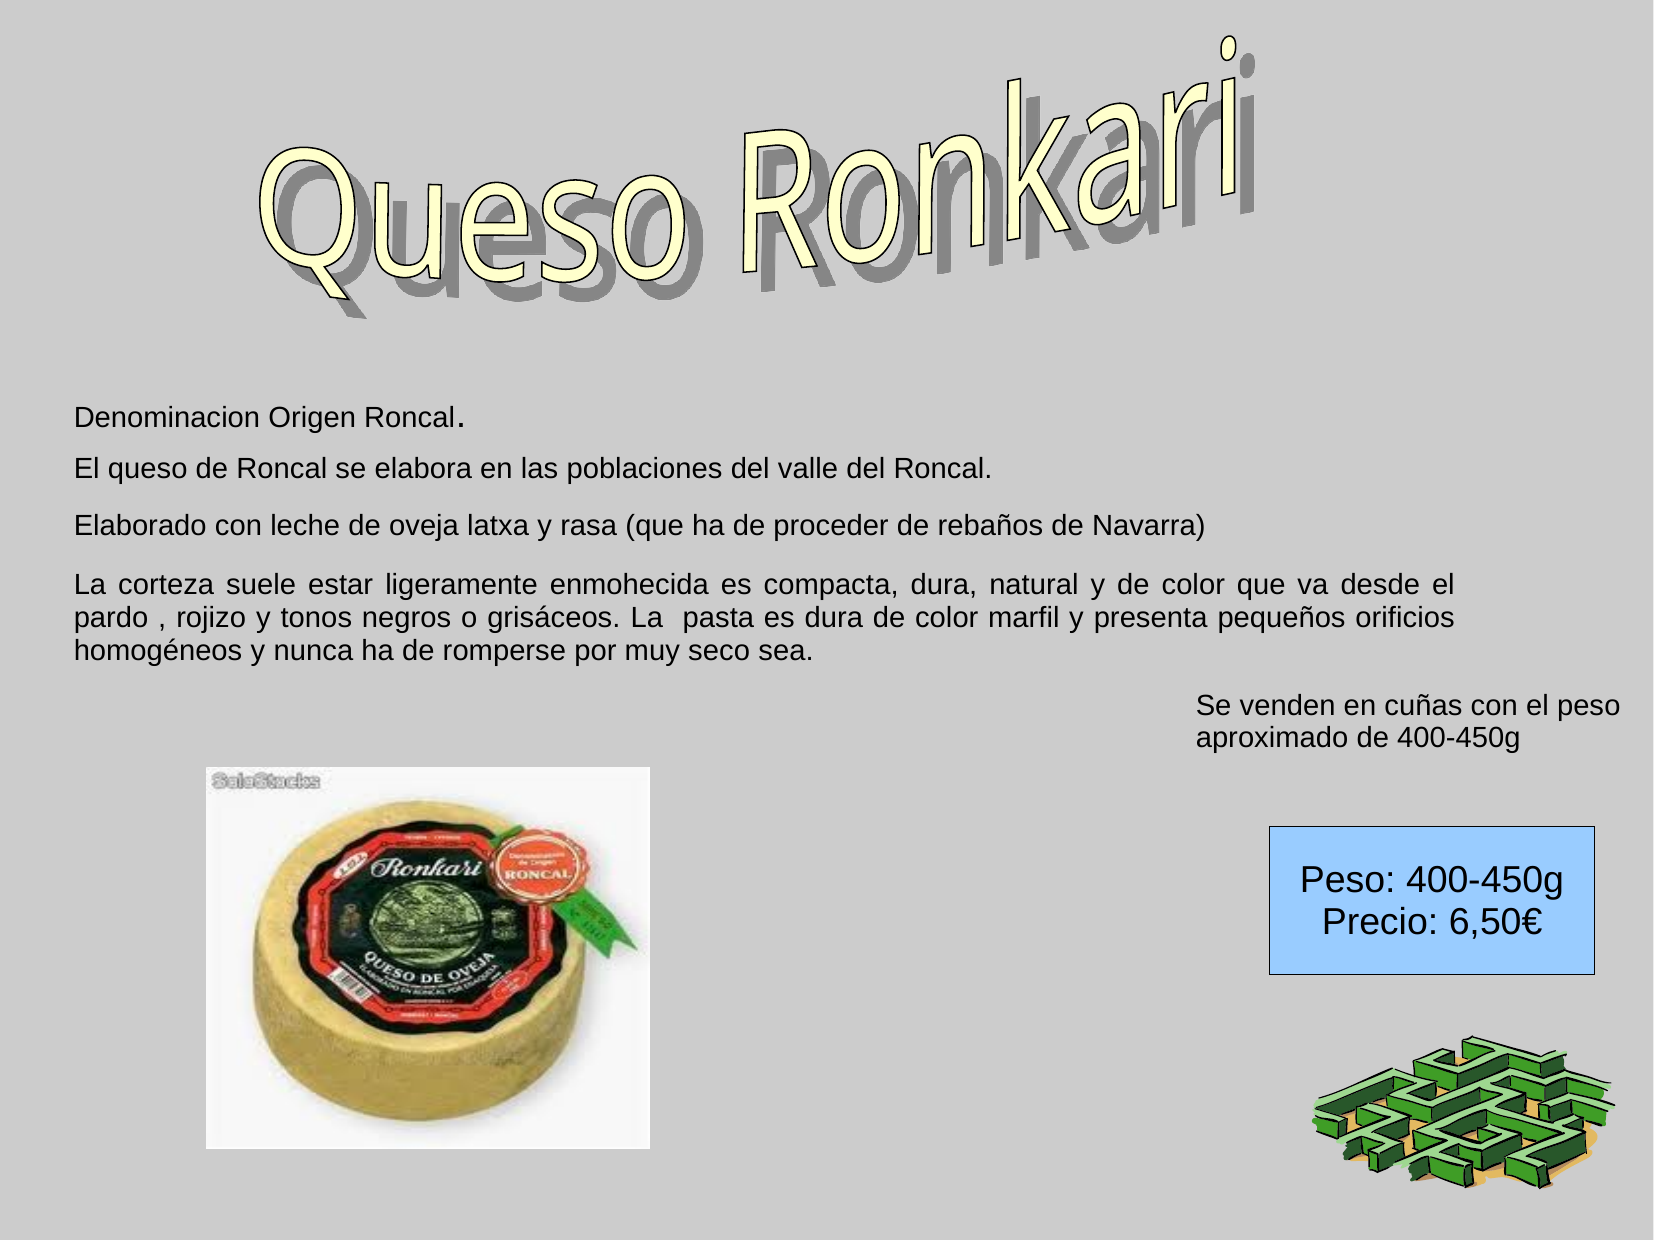

Queso Ronkari
Denominacion Origen Roncal.
El queso de Roncal se elabora en las poblaciones del valle del Roncal.
Elaborado con leche de oveja latxa y rasa (que ha de proceder de rebaños de Navarra)
La corteza suele estar ligeramente enmohecida es compacta, dura, natural y de color que va desde el pardo , rojizo y tonos negros o grisáceos. La pasta es dura de color marfil y presenta pequeños orificios homogéneos y nunca ha de romperse por muy seco sea.
Se venden en cuñas con el peso aproximado de 400-450g
Peso: 400-450g
Precio: 6,50€